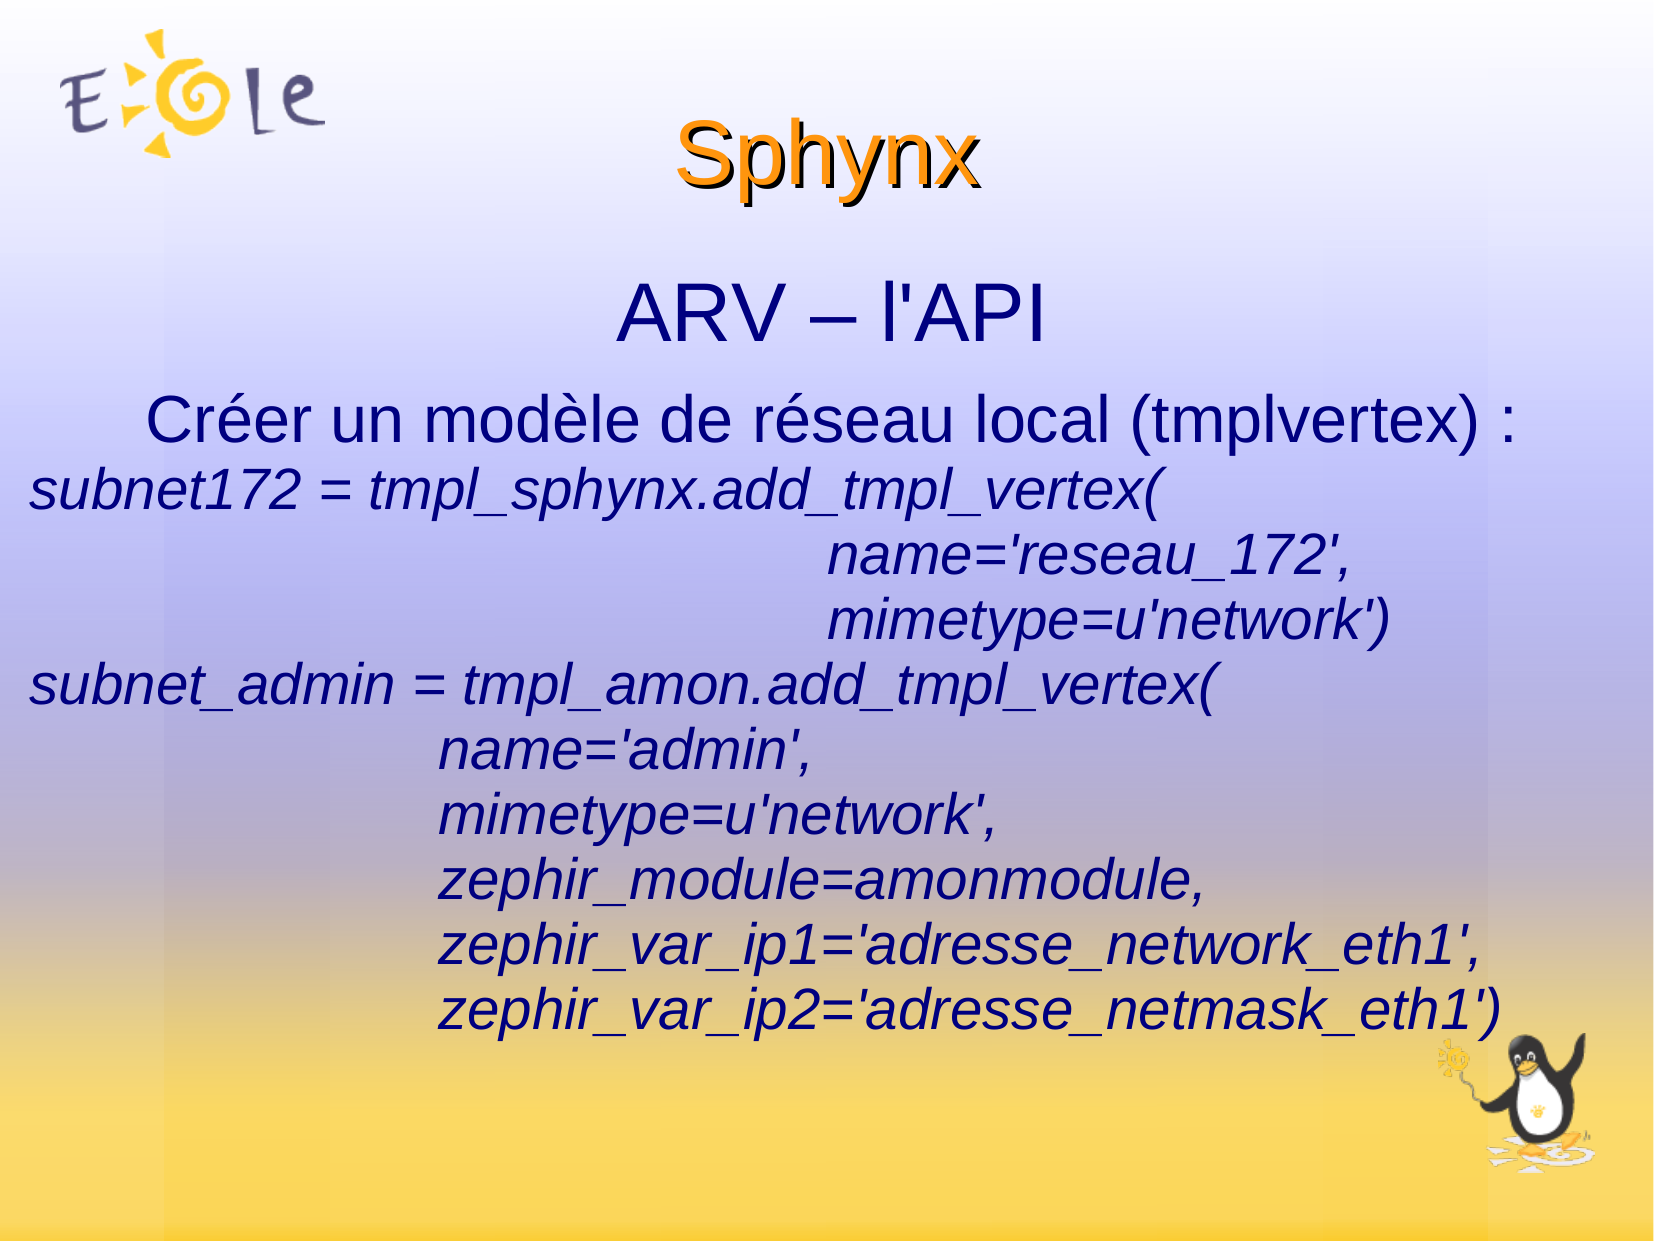

# Sphynx
ARV – l'API
Créer un modèle de réseau local (tmplvertex) :
subnet172 = tmpl_sphynx.add_tmpl_vertex(
name='reseau_172',
mimetype=u'network')
subnet_admin = tmpl_amon.add_tmpl_vertex(
name='admin',
mimetype=u'network',
zephir_module=amonmodule,
zephir_var_ip1='adresse_network_eth1',
zephir_var_ip2='adresse_netmask_eth1')